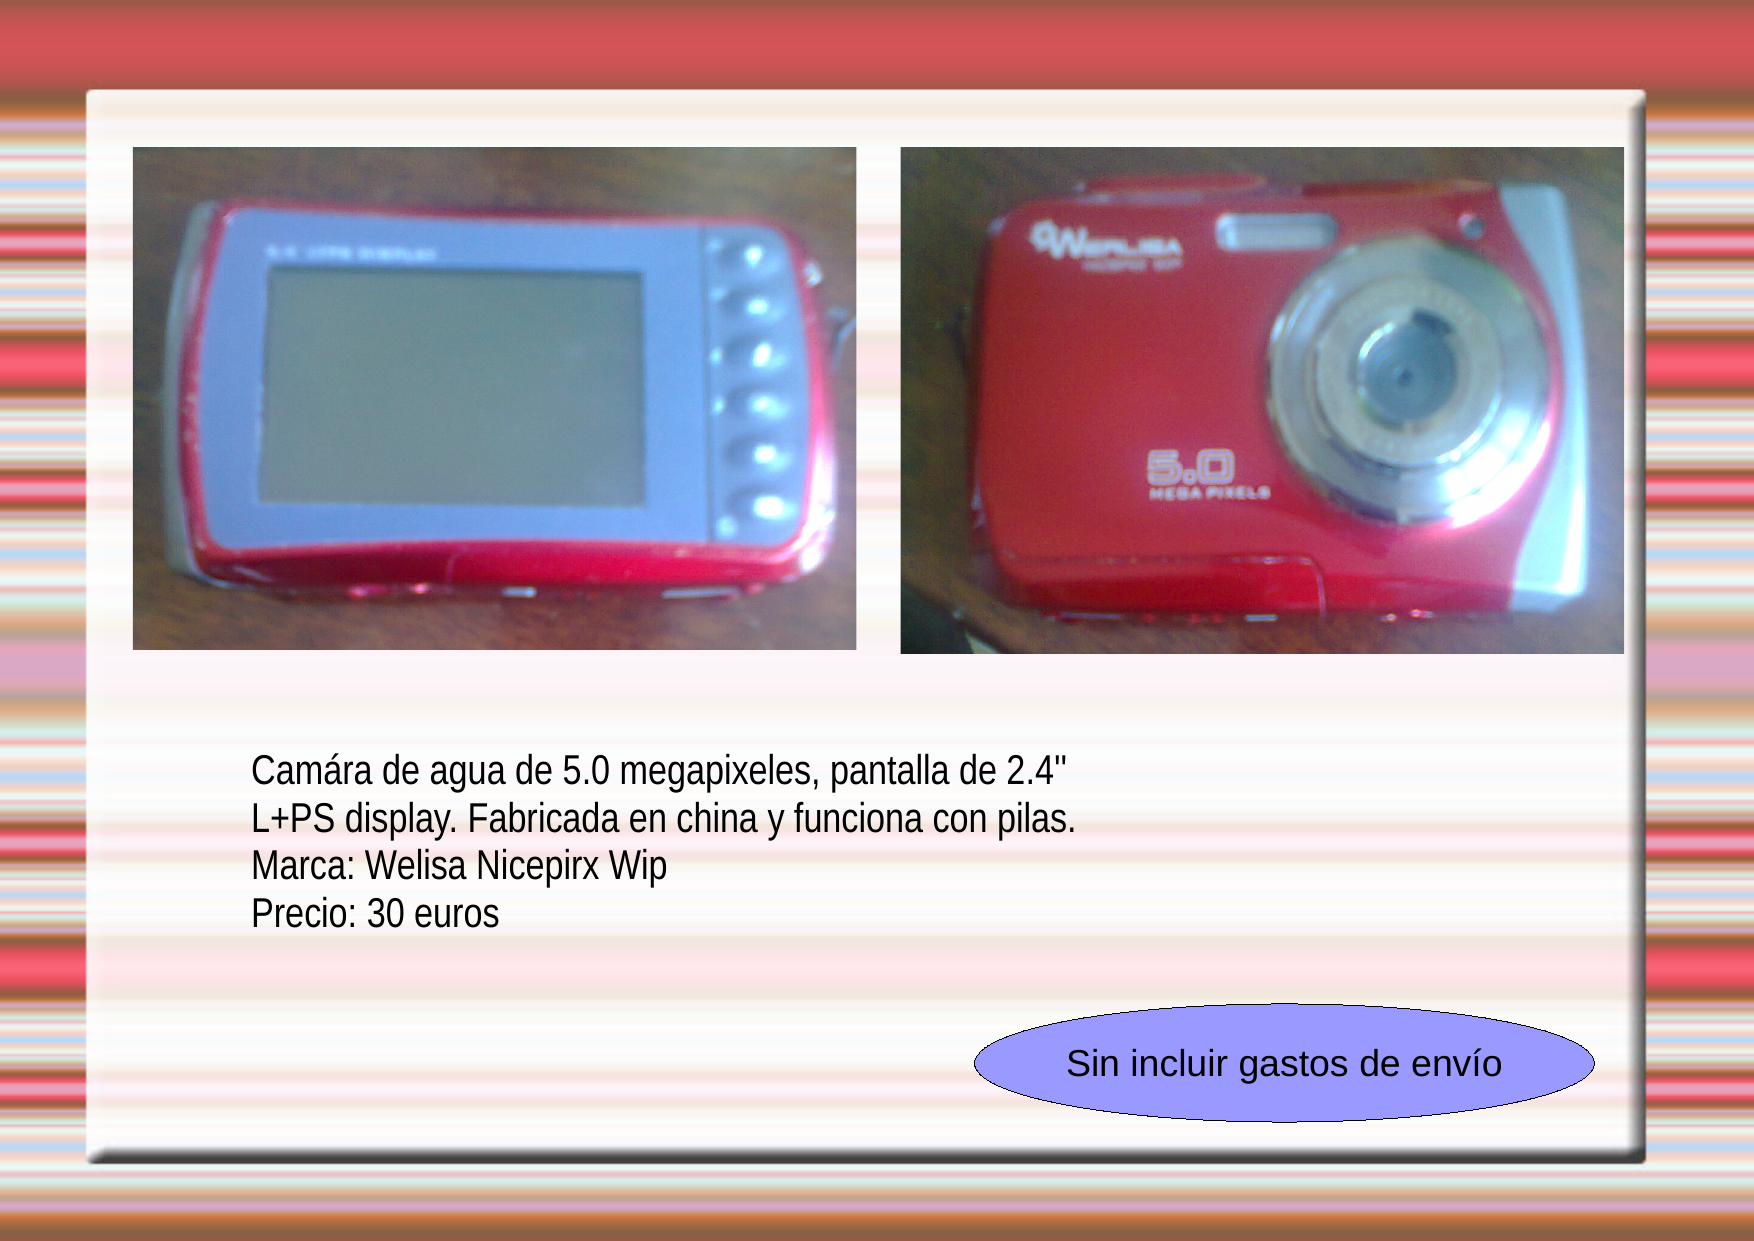

Camára de agua de 5.0 megapixeles, pantalla de 2.4'' L+PS display. Fabricada en china y funciona con pilas.
Marca: Welisa Nicepirx Wip
Precio: 30 euros
Sin incluir gastos de envío